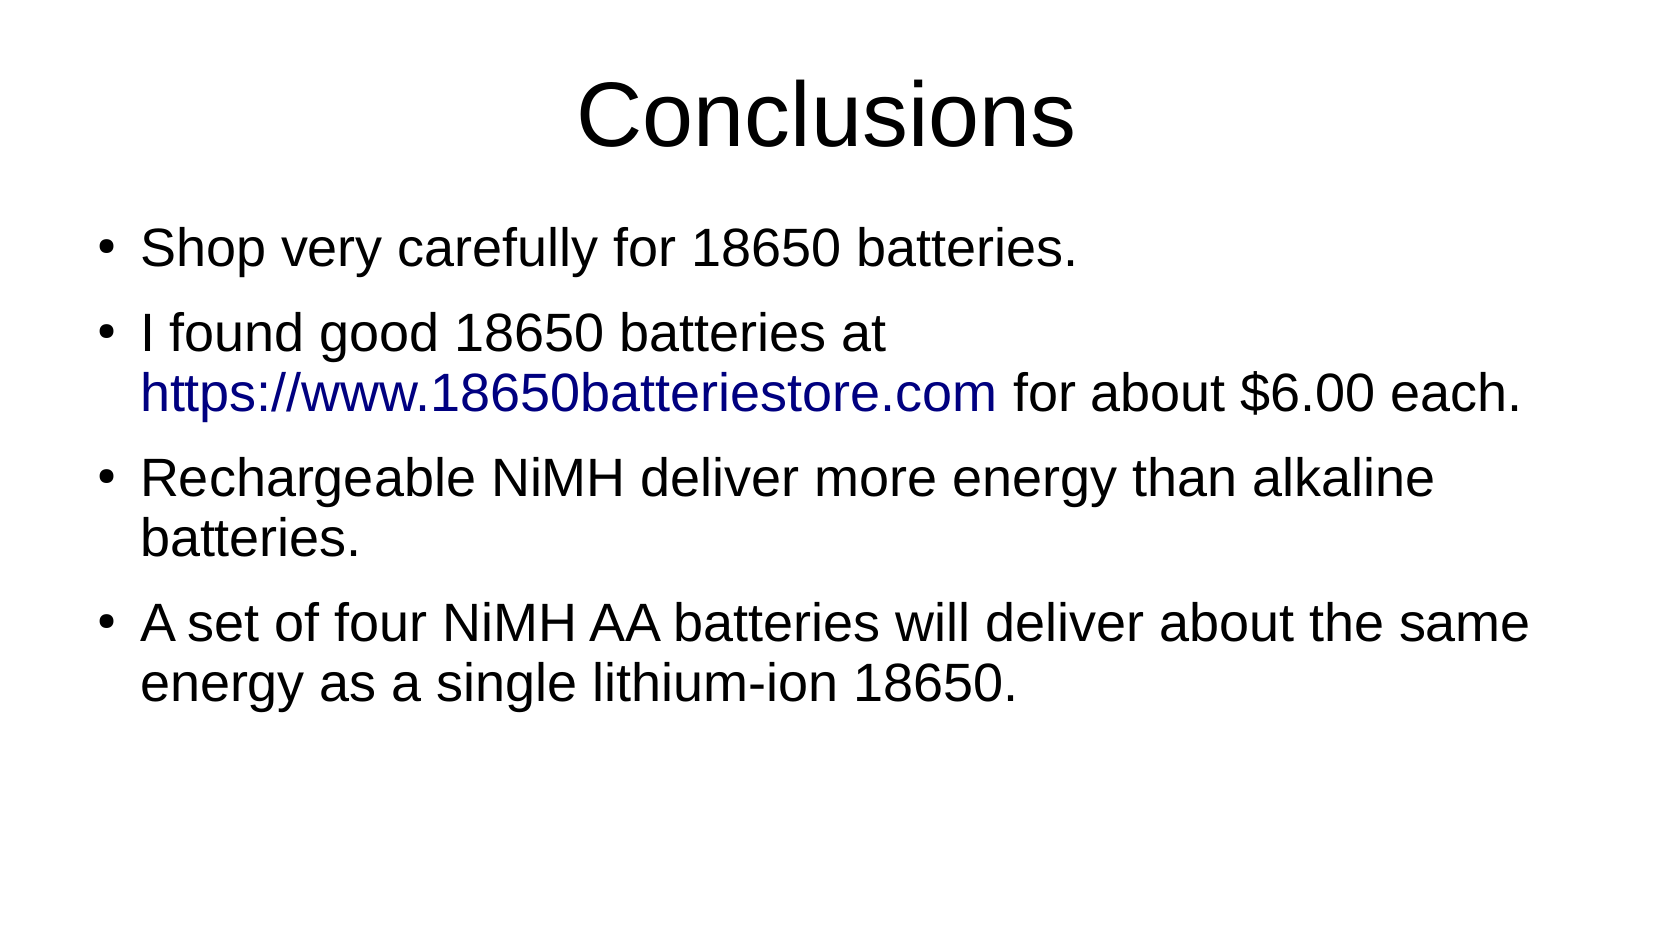

# Conclusions
Shop very carefully for 18650 batteries.
I found good 18650 batteries at https://www.18650batteriestore.com for about $6.00 each.
Rechargeable NiMH deliver more energy than alkaline batteries.
A set of four NiMH AA batteries will deliver about the same energy as a single lithium-ion 18650.